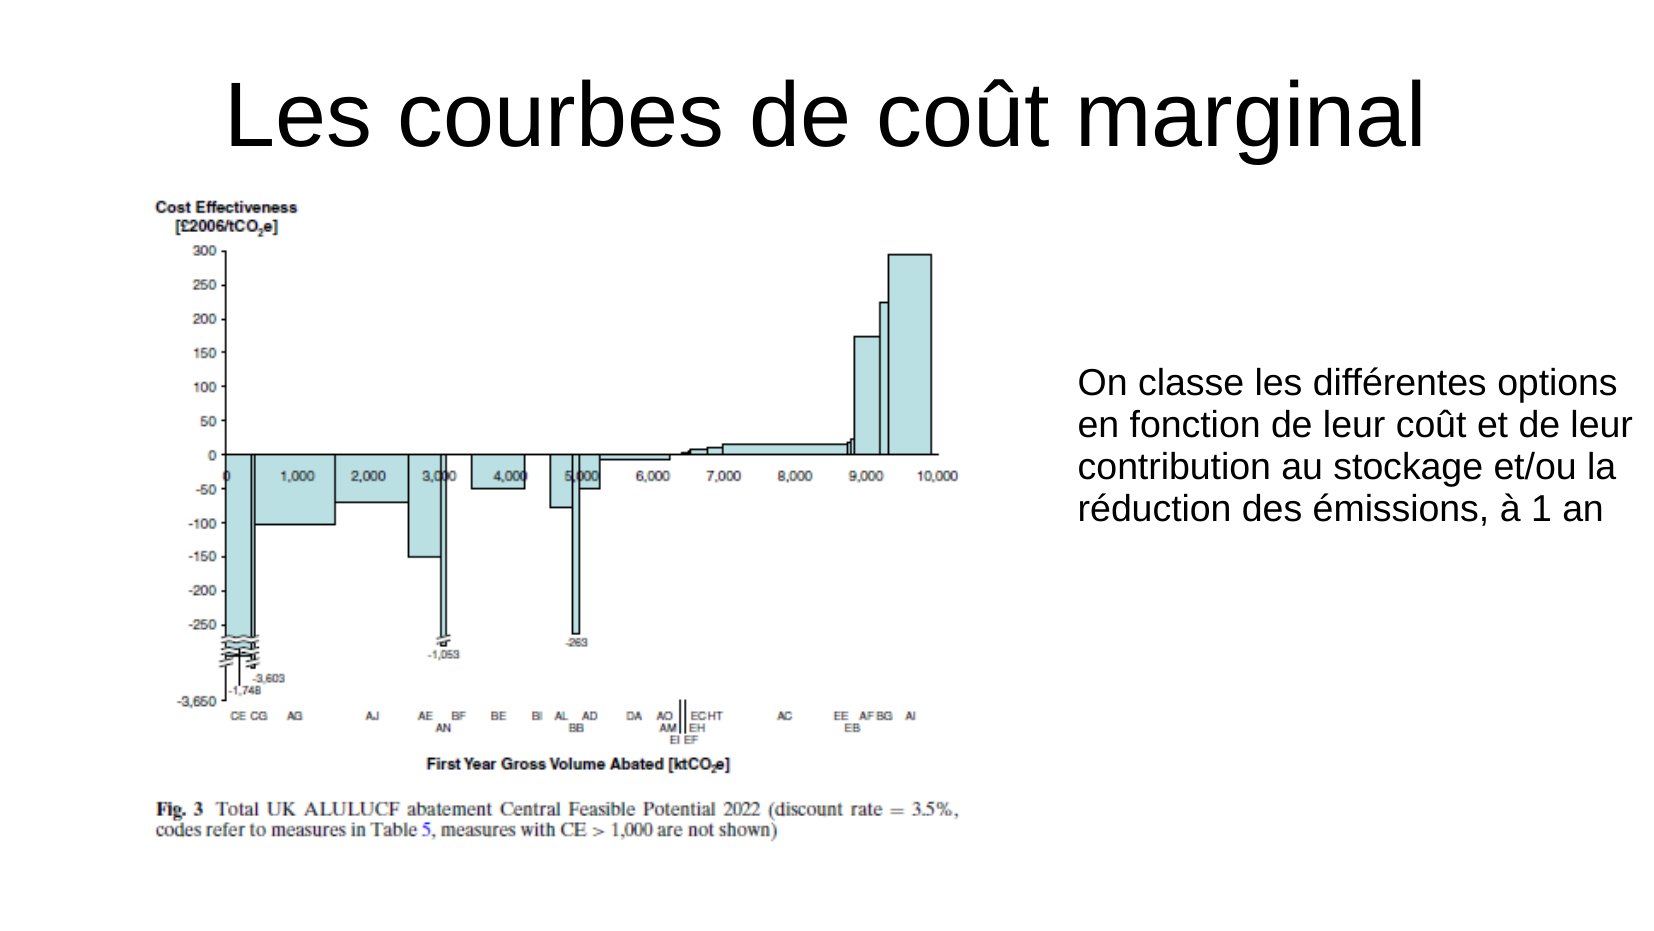

# Les courbes de coût marginal
On classe les différentes options
en fonction de leur coût et de leur
contribution au stockage et/ou la
réduction des émissions, à 1 an